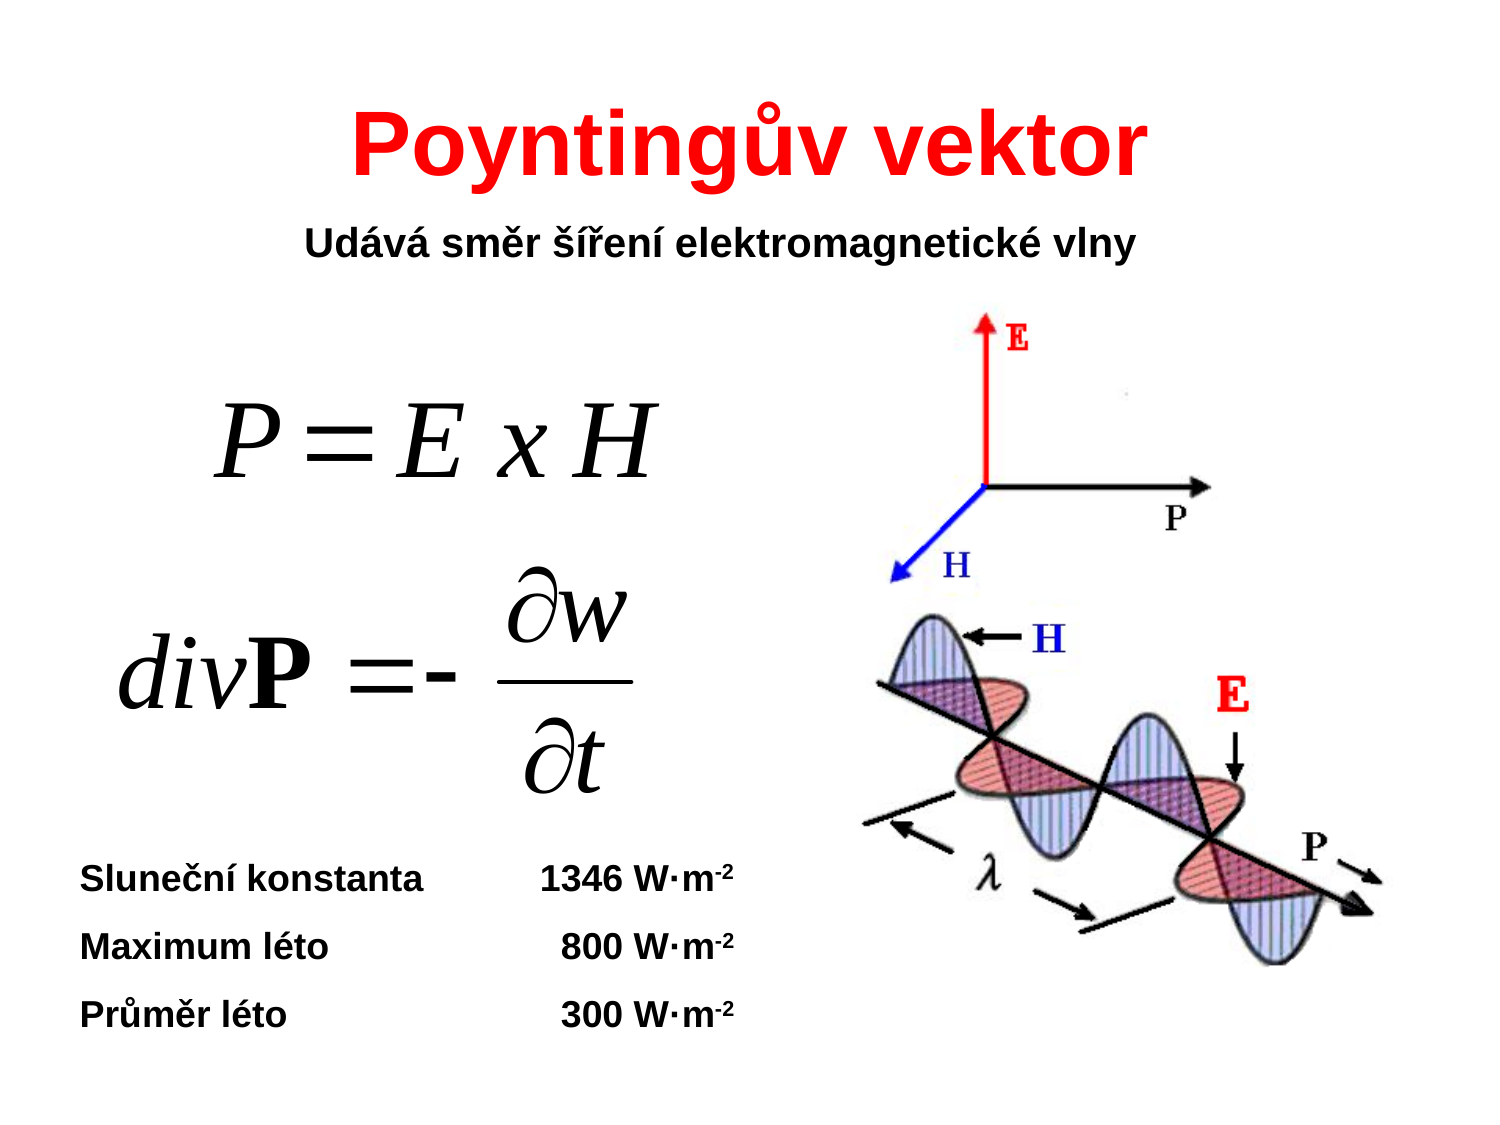

# Poyntingův vektor
Udává směr šíření elektromagnetické vlny
Sluneční konstanta 	 1346 W·m-2
Maximum léto 	 800 W·m-2
Průměr léto 	 300 W·m-2